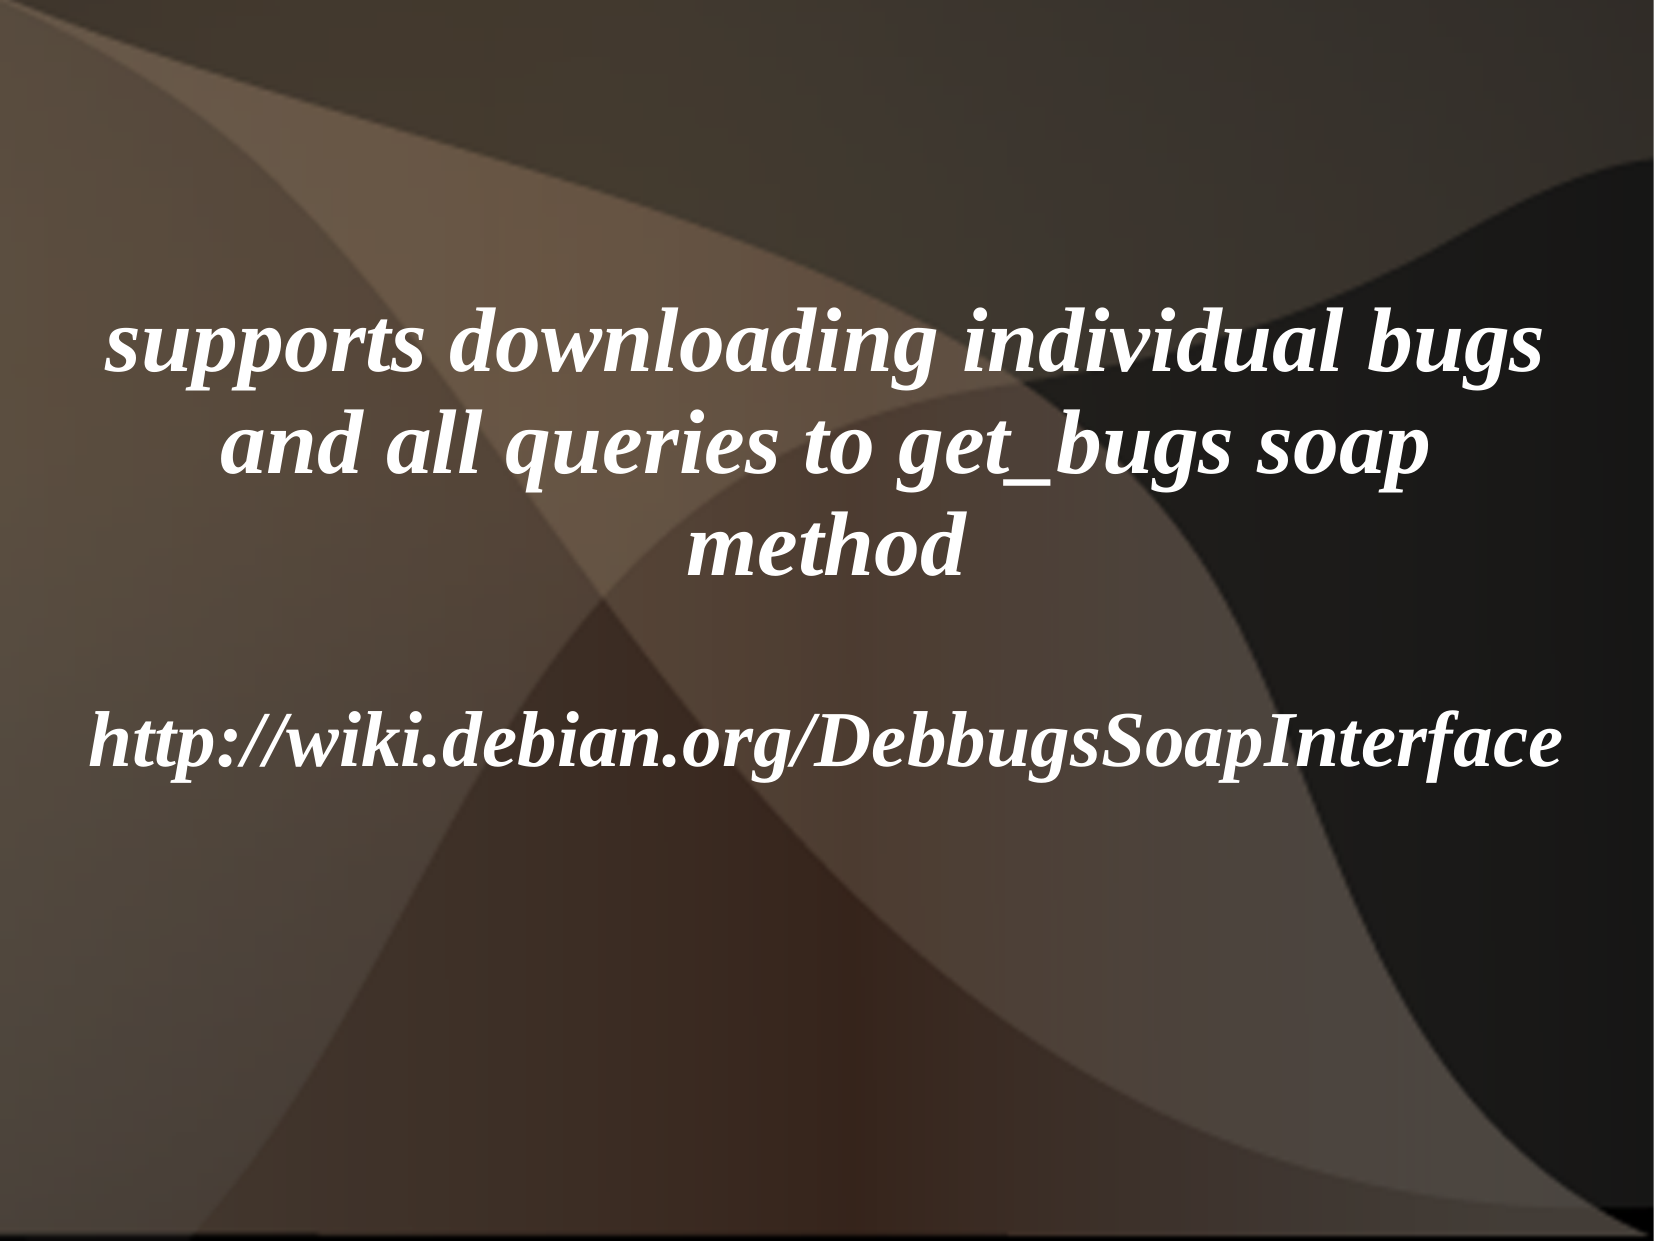

# supports downloading individual bugs and all queries to get_bugs soap method http://wiki.debian.org/DebbugsSoapInterface